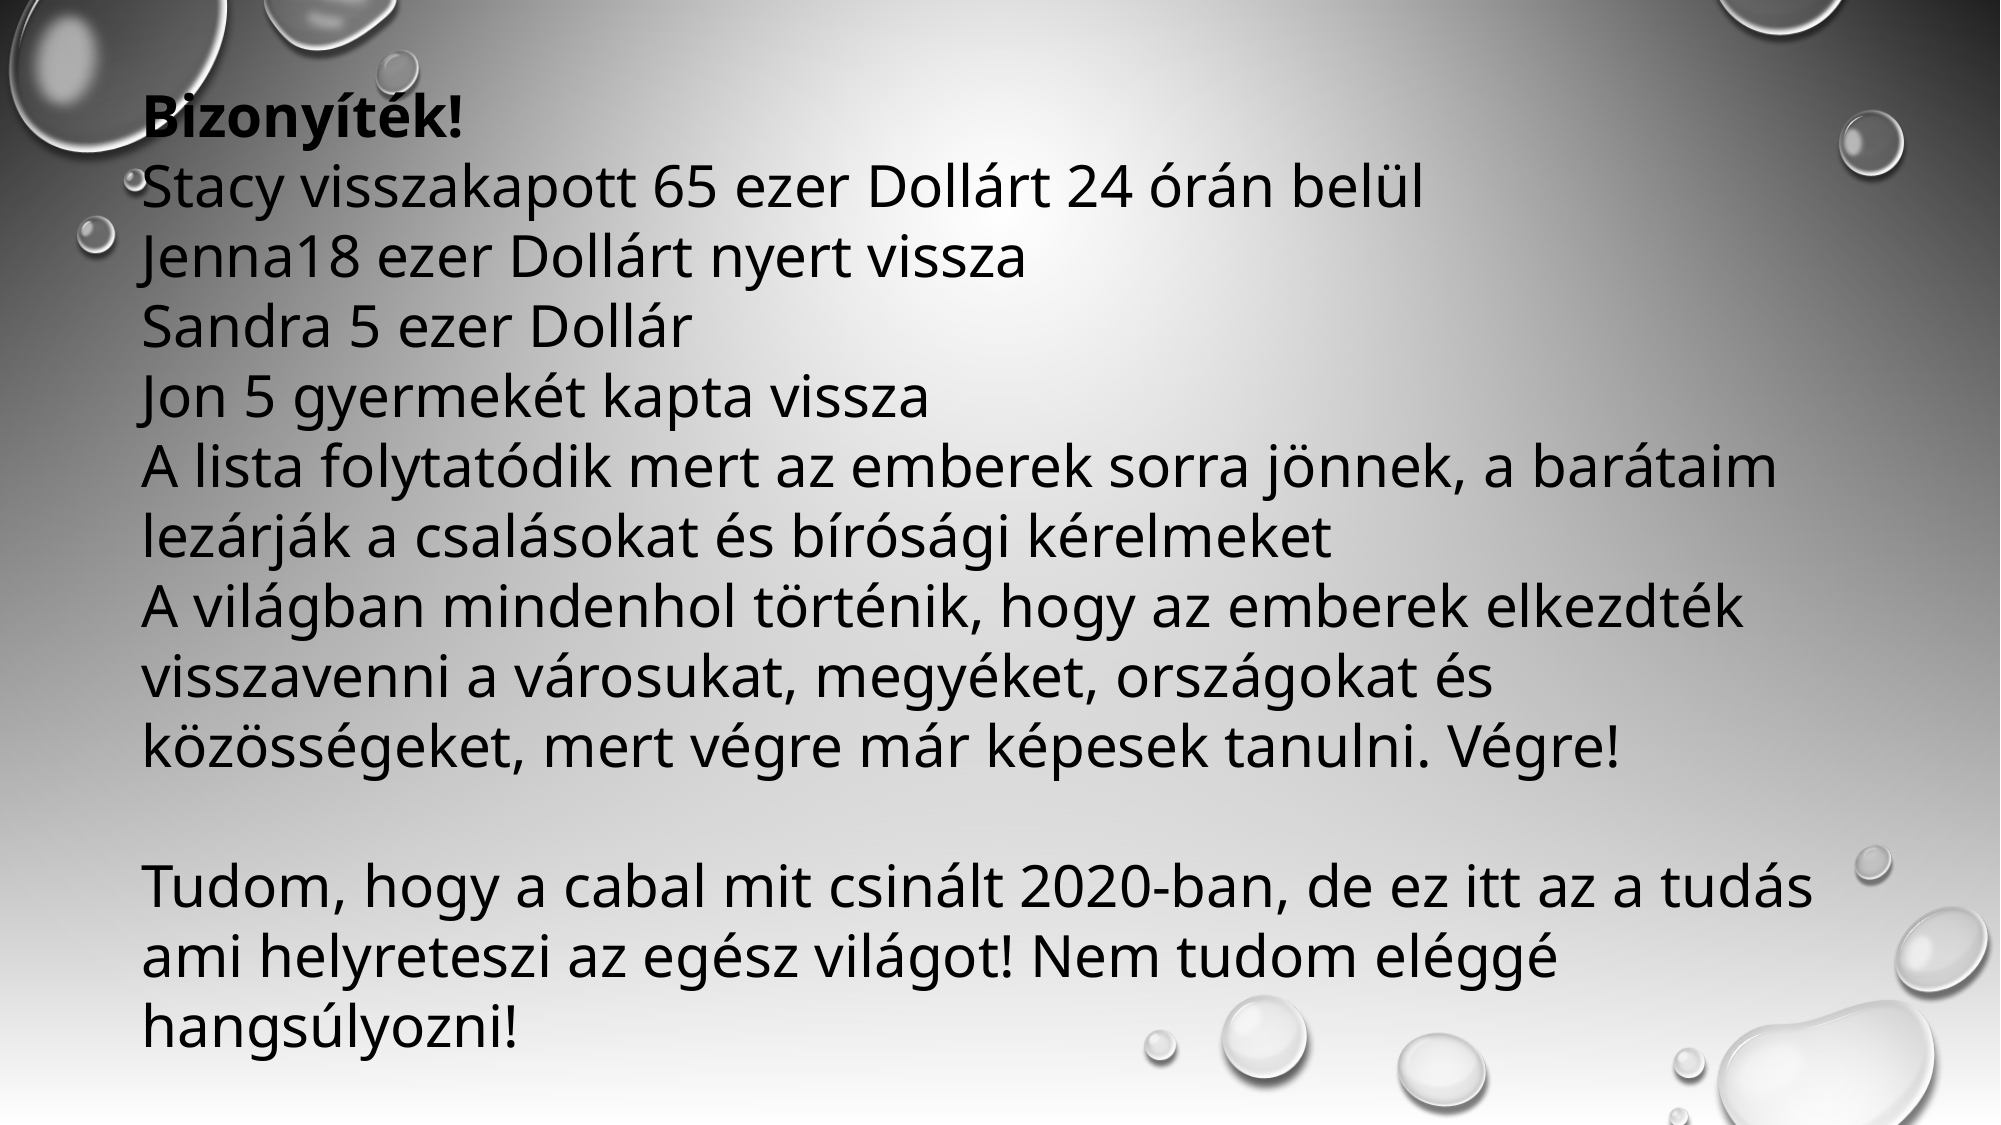

Bizonyíték!
Stacy visszakapott 65 ezer Dollárt 24 órán belül
Jenna18 ezer Dollárt nyert vissza
Sandra 5 ezer Dollár
Jon 5 gyermekét kapta vissza
A lista folytatódik mert az emberek sorra jönnek, a barátaim lezárják a csalásokat és bírósági kérelmeket
A világban mindenhol történik, hogy az emberek elkezdték visszavenni a városukat, megyéket, országokat és közösségeket, mert végre már képesek tanulni. Végre!
Tudom, hogy a cabal mit csinált 2020-ban, de ez itt az a tudás ami helyreteszi az egész világot! Nem tudom eléggé hangsúlyozni!